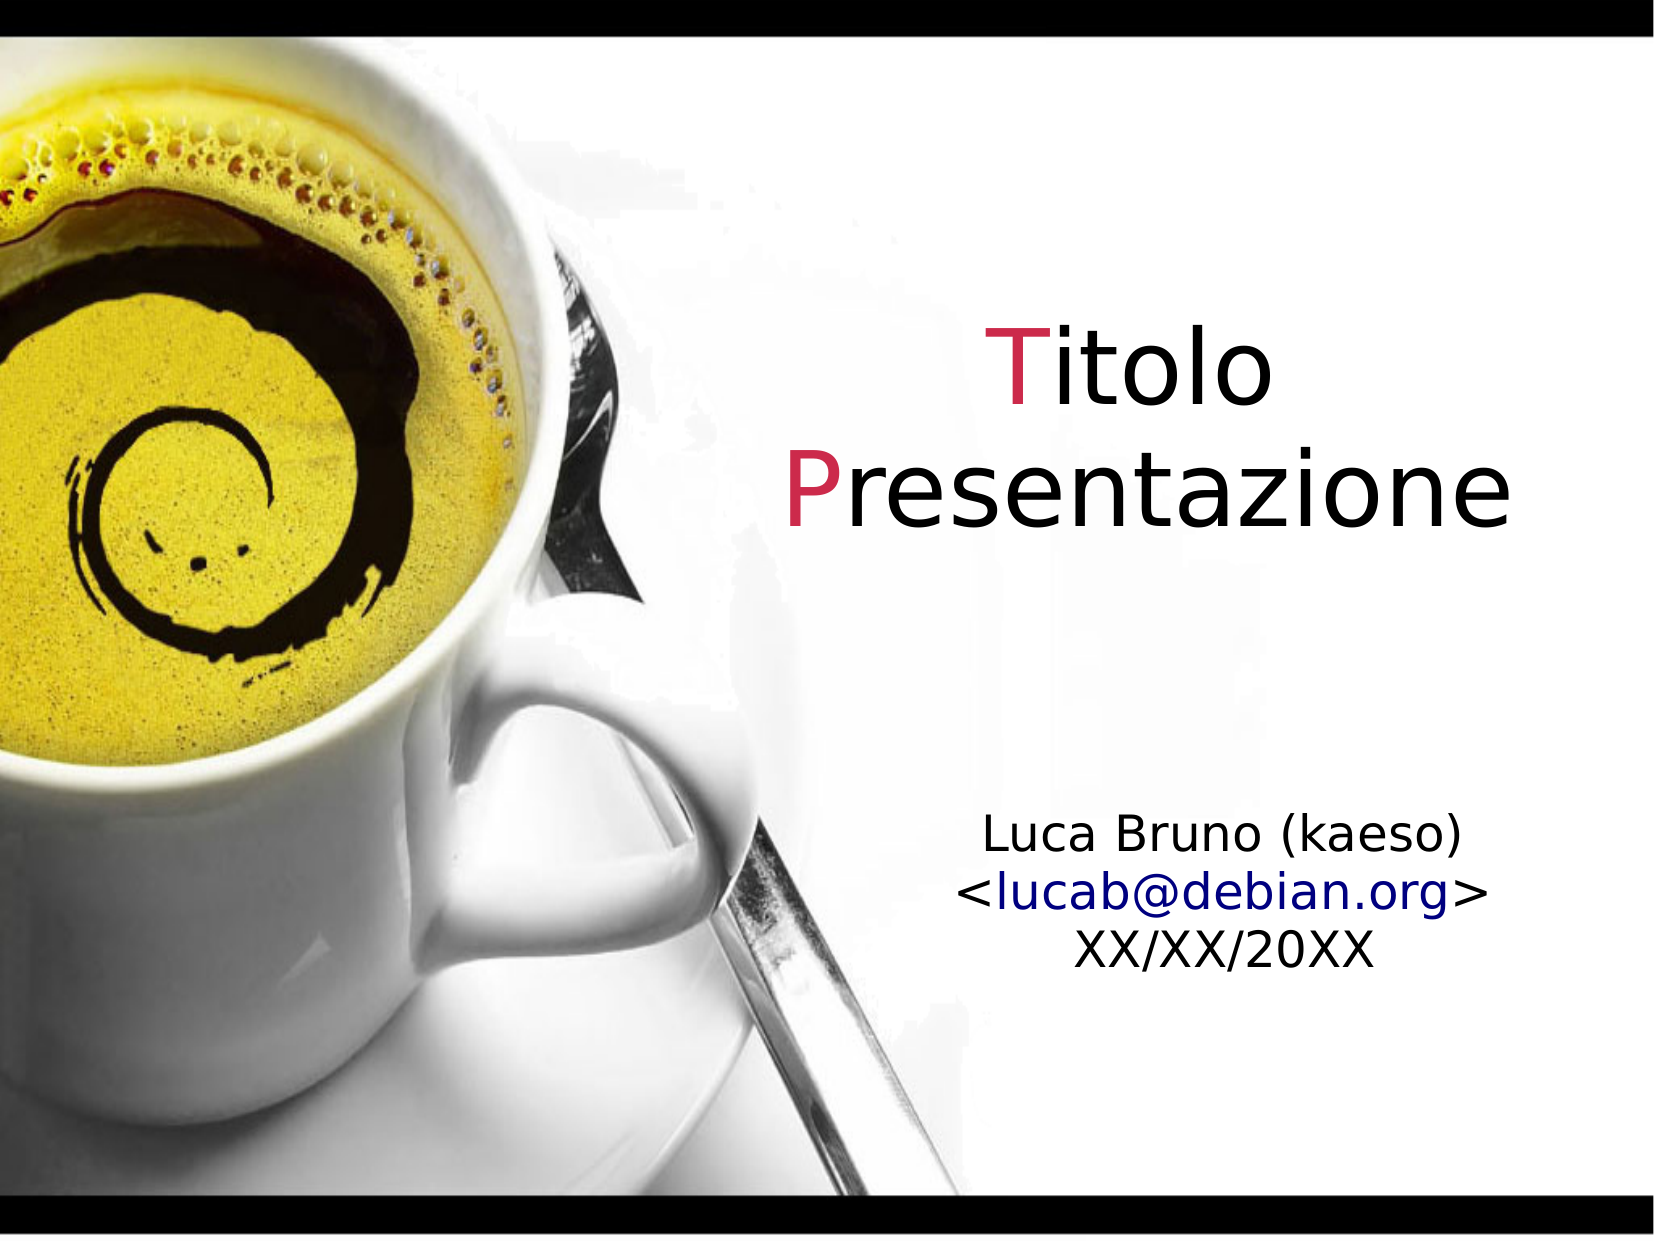

Titolo
Presentazione
Luca Bruno (kaeso)
<lucab@debian.org>
 XX/XX/20XX